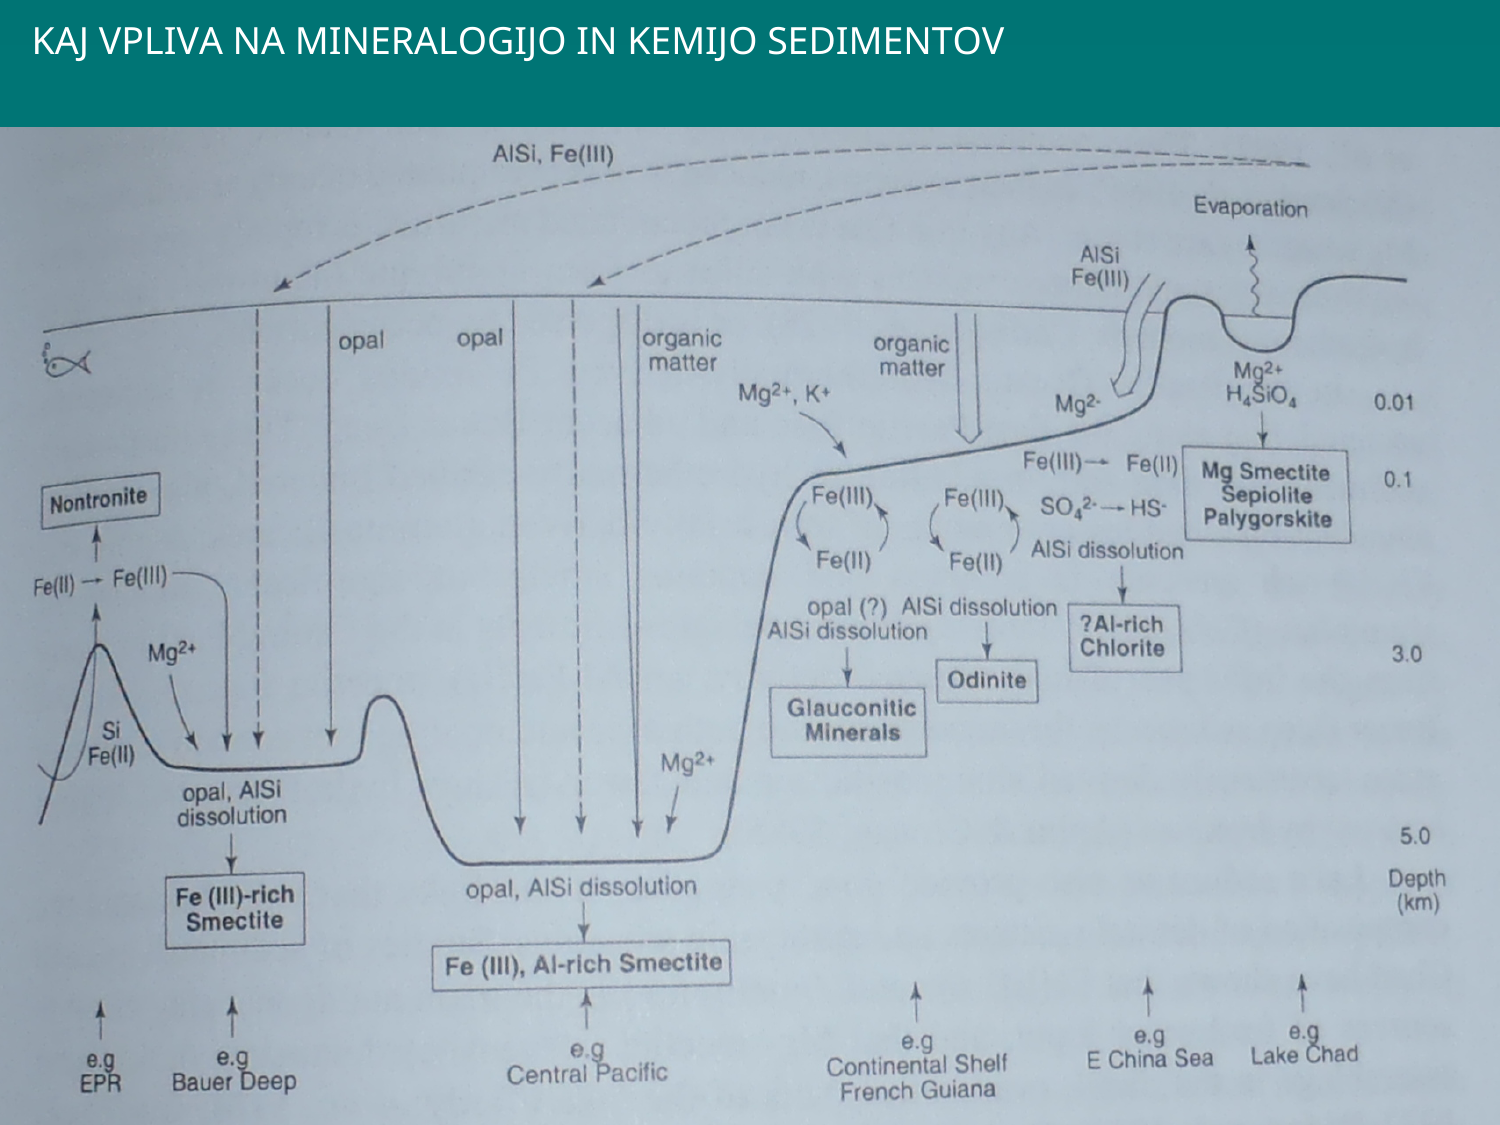

KAJ VPLIVA NA MINERALOGIJO IN KEMIJO SEDIMENTOV